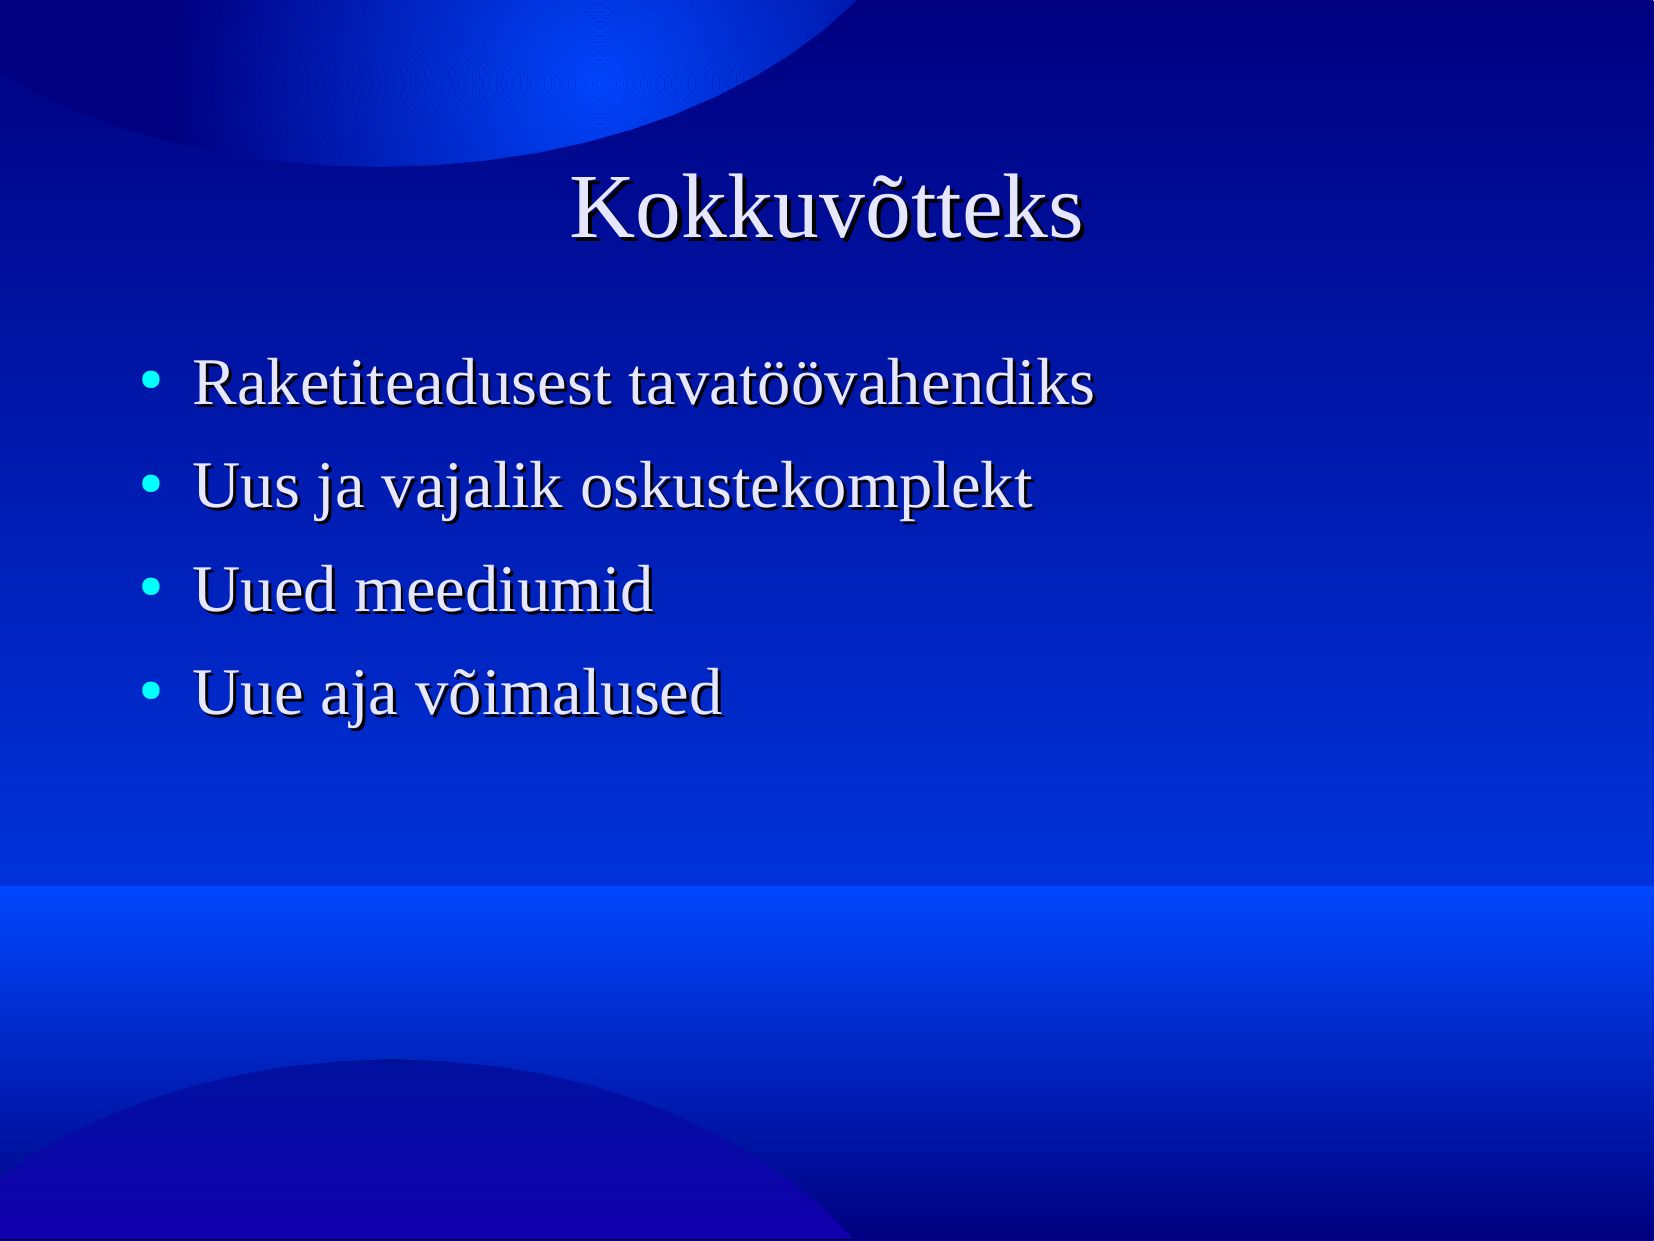

# Kokkuvõtteks
Raketiteadusest tavatöövahendiks
Uus ja vajalik oskustekomplekt
Uued meediumid
Uue aja võimalused